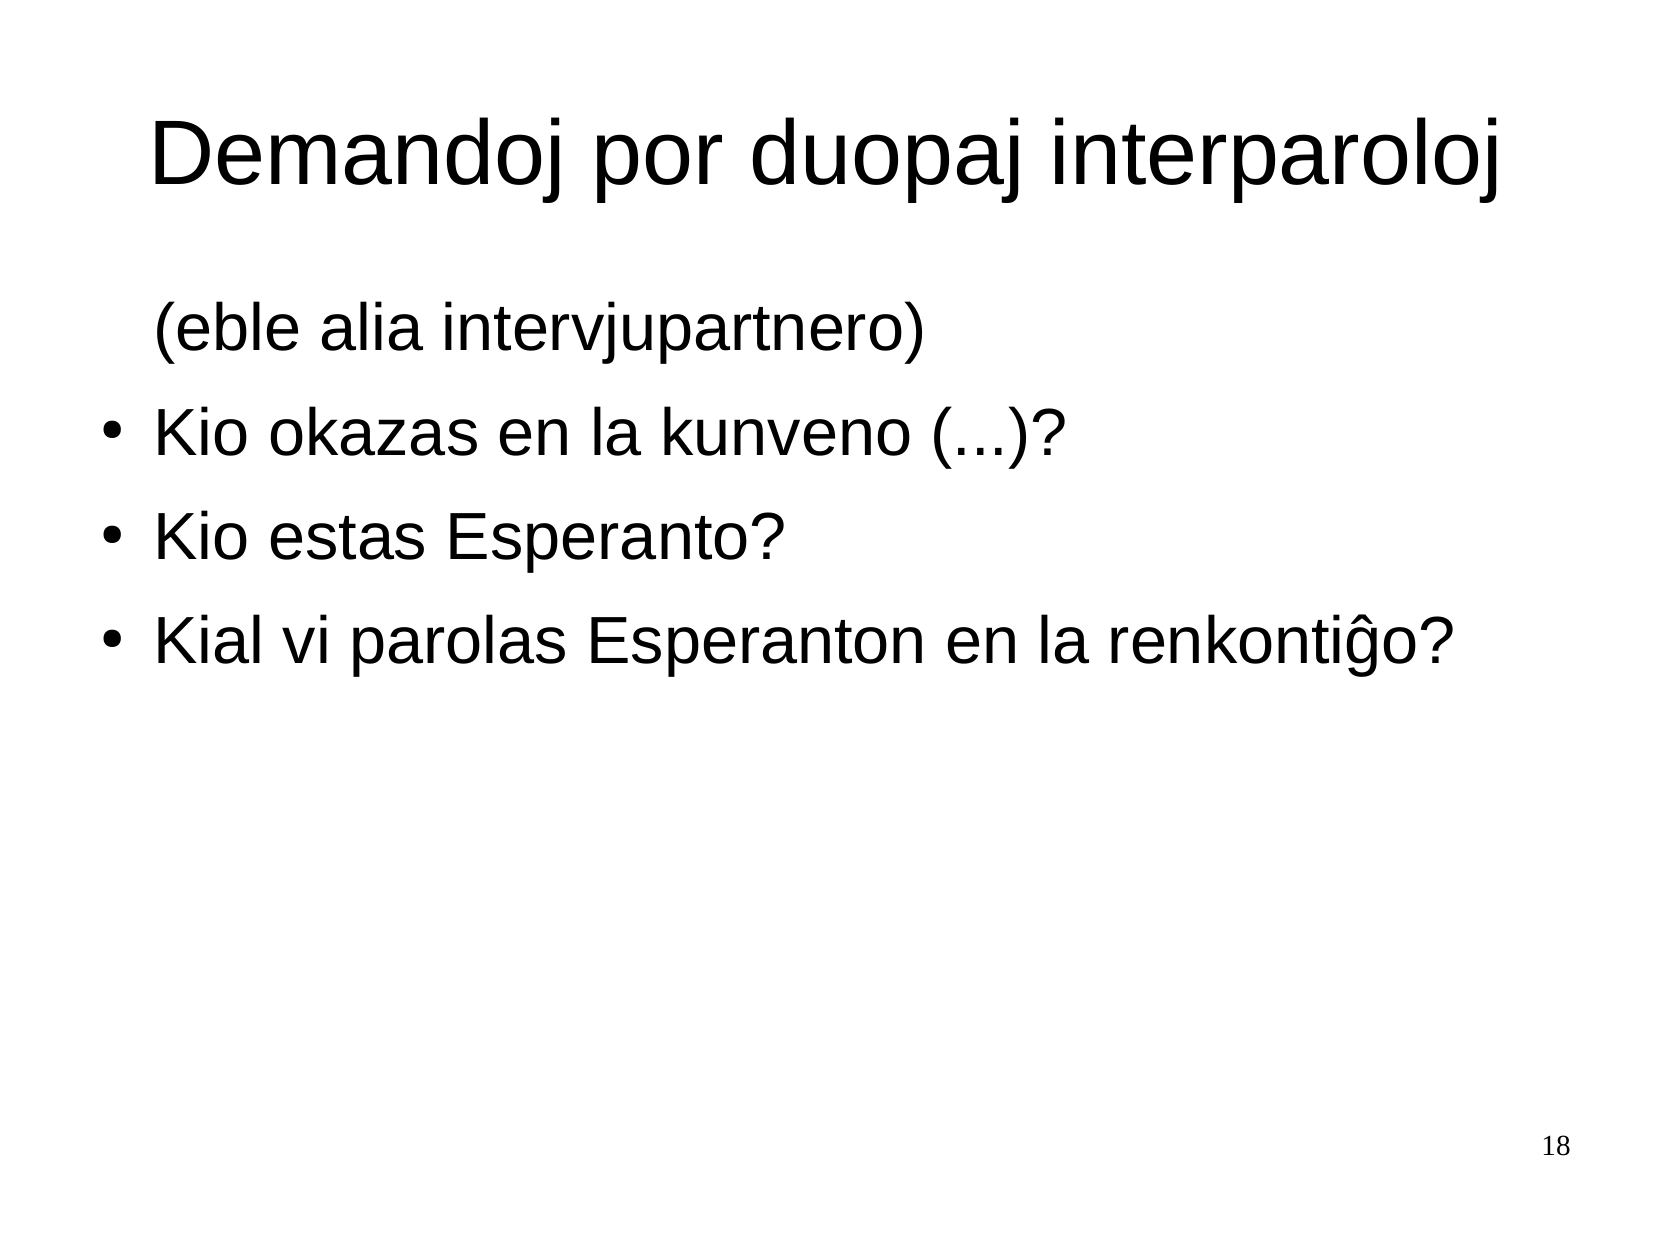

# Demandoj por duopaj interparoloj
(eble alia intervjupartnero)
Kio okazas en la kunveno (...)?
Kio estas Esperanto?
Kial vi parolas Esperanton en la renkontiĝo?
18